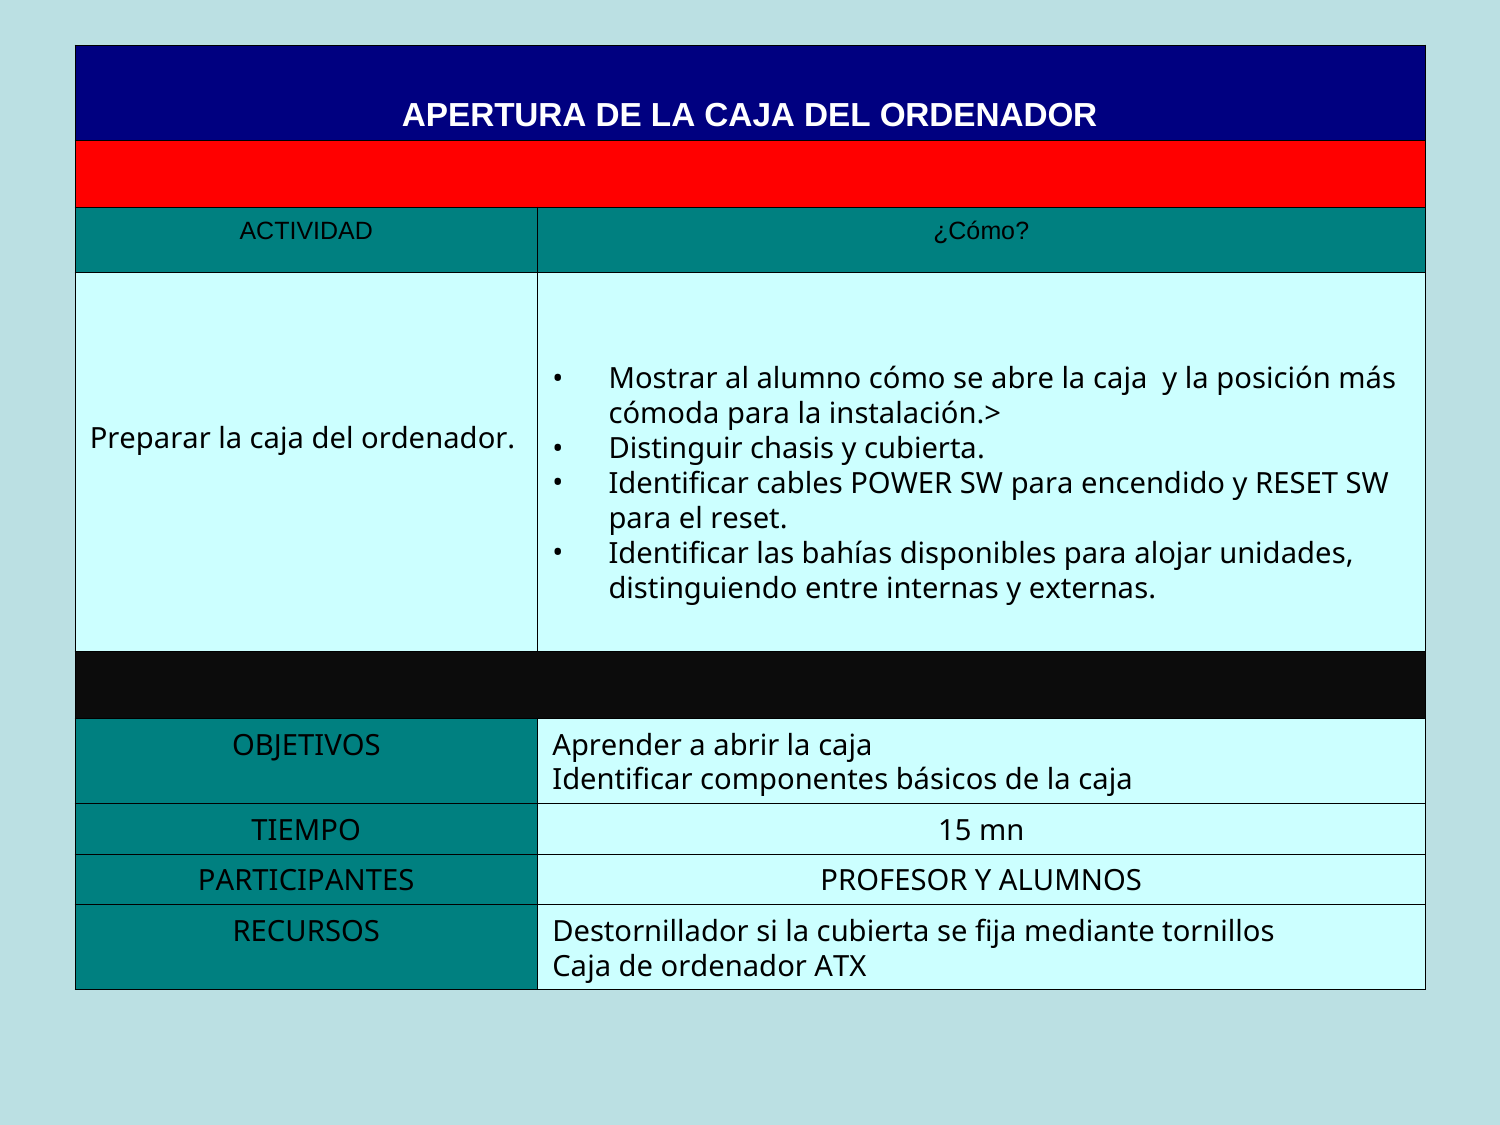

| APERTURA DE LA CAJA DEL ORDENADOR | |
| --- | --- |
| | |
| ACTIVIDAD | ¿Cómo? |
| Preparar la caja del ordenador. | Mostrar al alumno cómo se abre la caja y la posición más cómoda para la instalación.> Distinguir chasis y cubierta. Identificar cables POWER SW para encendido y RESET SW para el reset. Identificar las bahías disponibles para alojar unidades, distinguiendo entre internas y externas. |
| | |
| OBJETIVOS | Aprender a abrir la caja Identificar componentes básicos de la caja |
| TIEMPO | 15 mn |
| PARTICIPANTES | PROFESOR Y ALUMNOS |
| RECURSOS | Destornillador si la cubierta se fija mediante tornillos Caja de ordenador ATX |